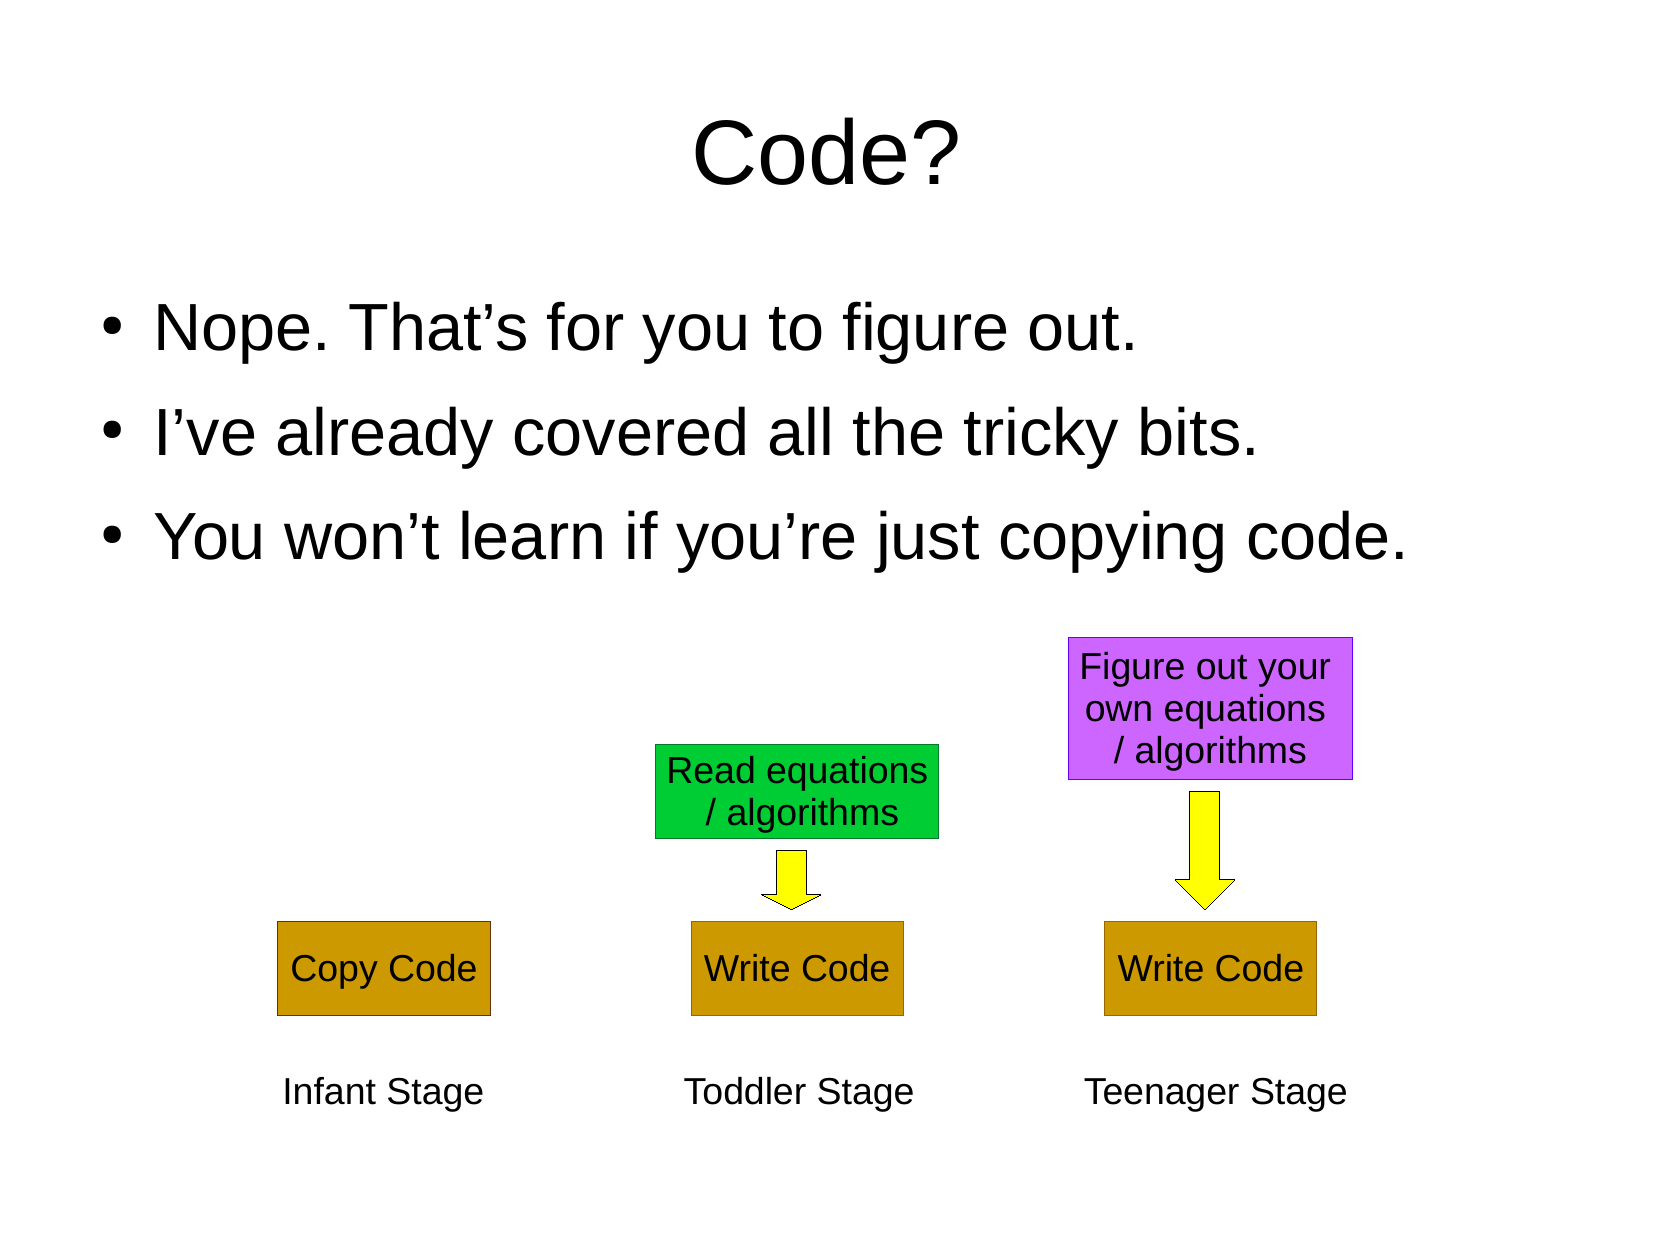

# Code?
Nope. That’s for you to figure out.
I’ve already covered all the tricky bits.
You won’t learn if you’re just copying code.
Figure out your
own equations
/ algorithms
Read equations
 / algorithms
Copy Code
Write Code
Write Code
Infant Stage
Toddler Stage
Teenager Stage